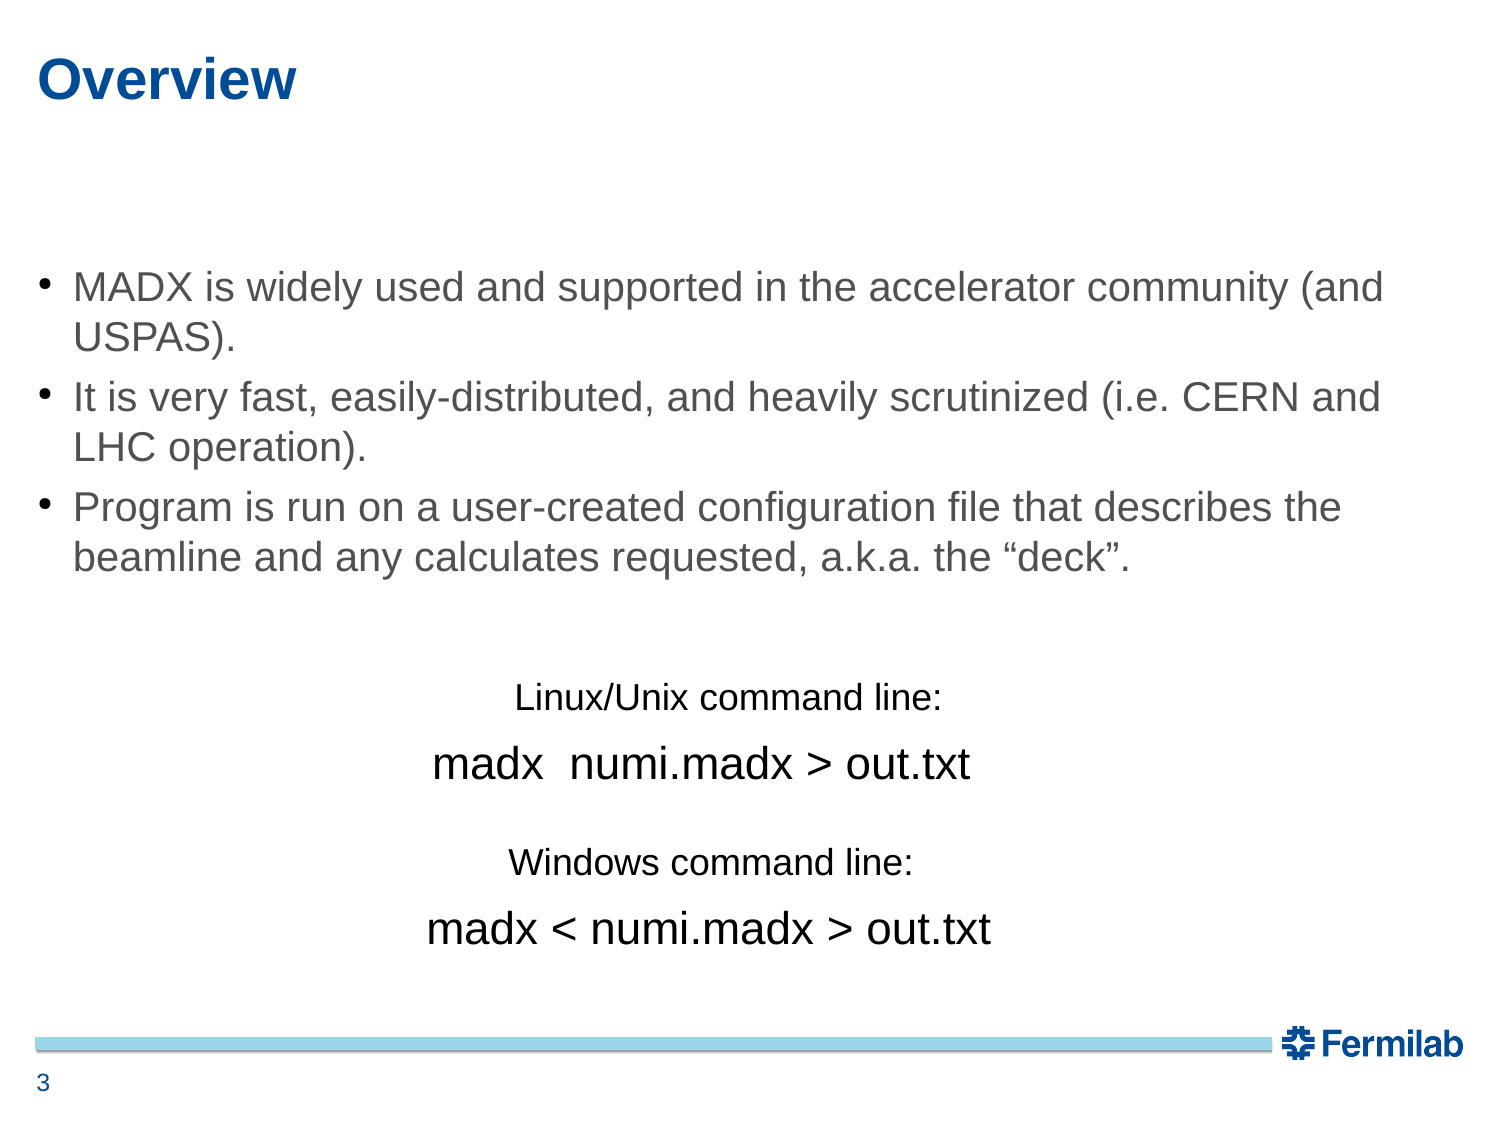

Overview
# MADX is widely used and supported in the accelerator community (and USPAS).
It is very fast, easily-distributed, and heavily scrutinized (i.e. CERN and LHC operation).
Program is run on a user-created configuration file that describes the beamline and any calculates requested, a.k.a. the “deck”.
Linux/Unix command line:
madx numi.madx > out.txt
Windows command line:
madx < numi.madx > out.txt